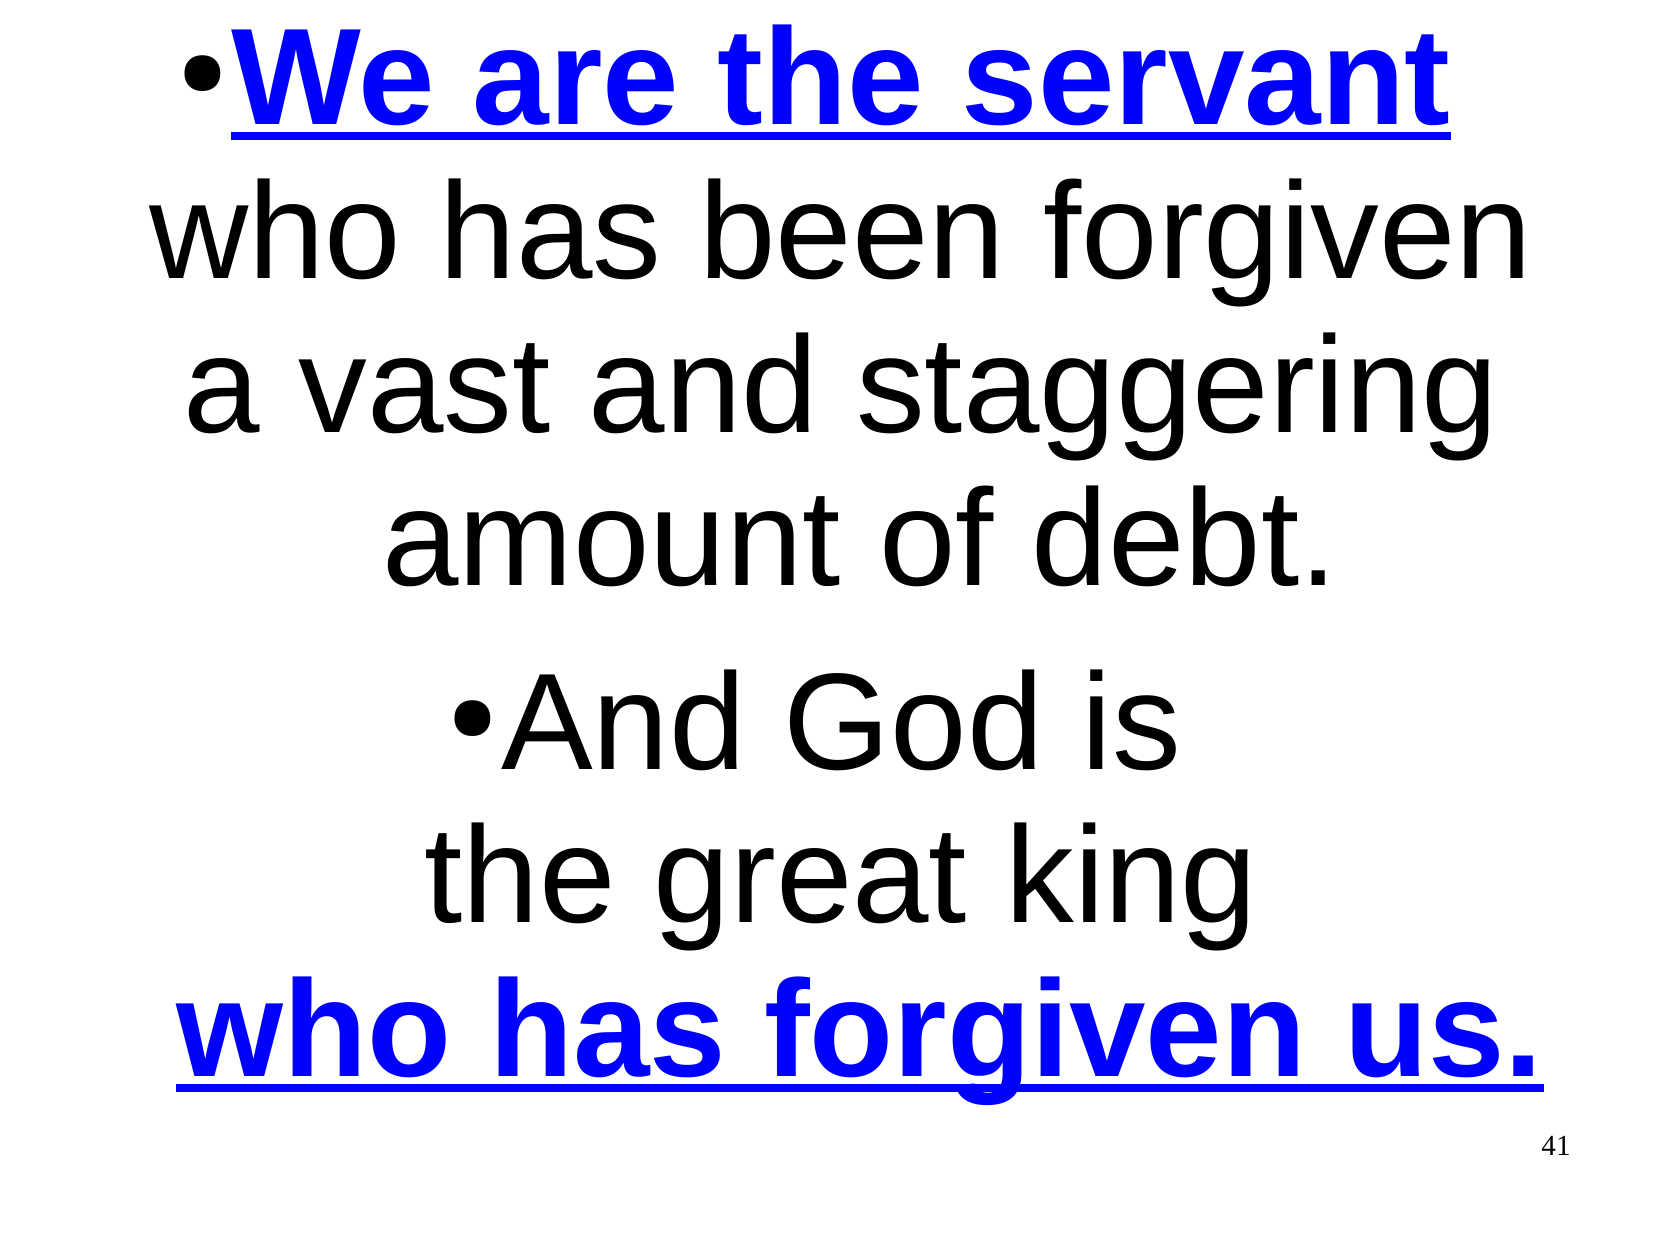

# We are the servant who has been forgiven a vast and staggering amount of debt.
And God is
the great king
who has forgiven us.
41